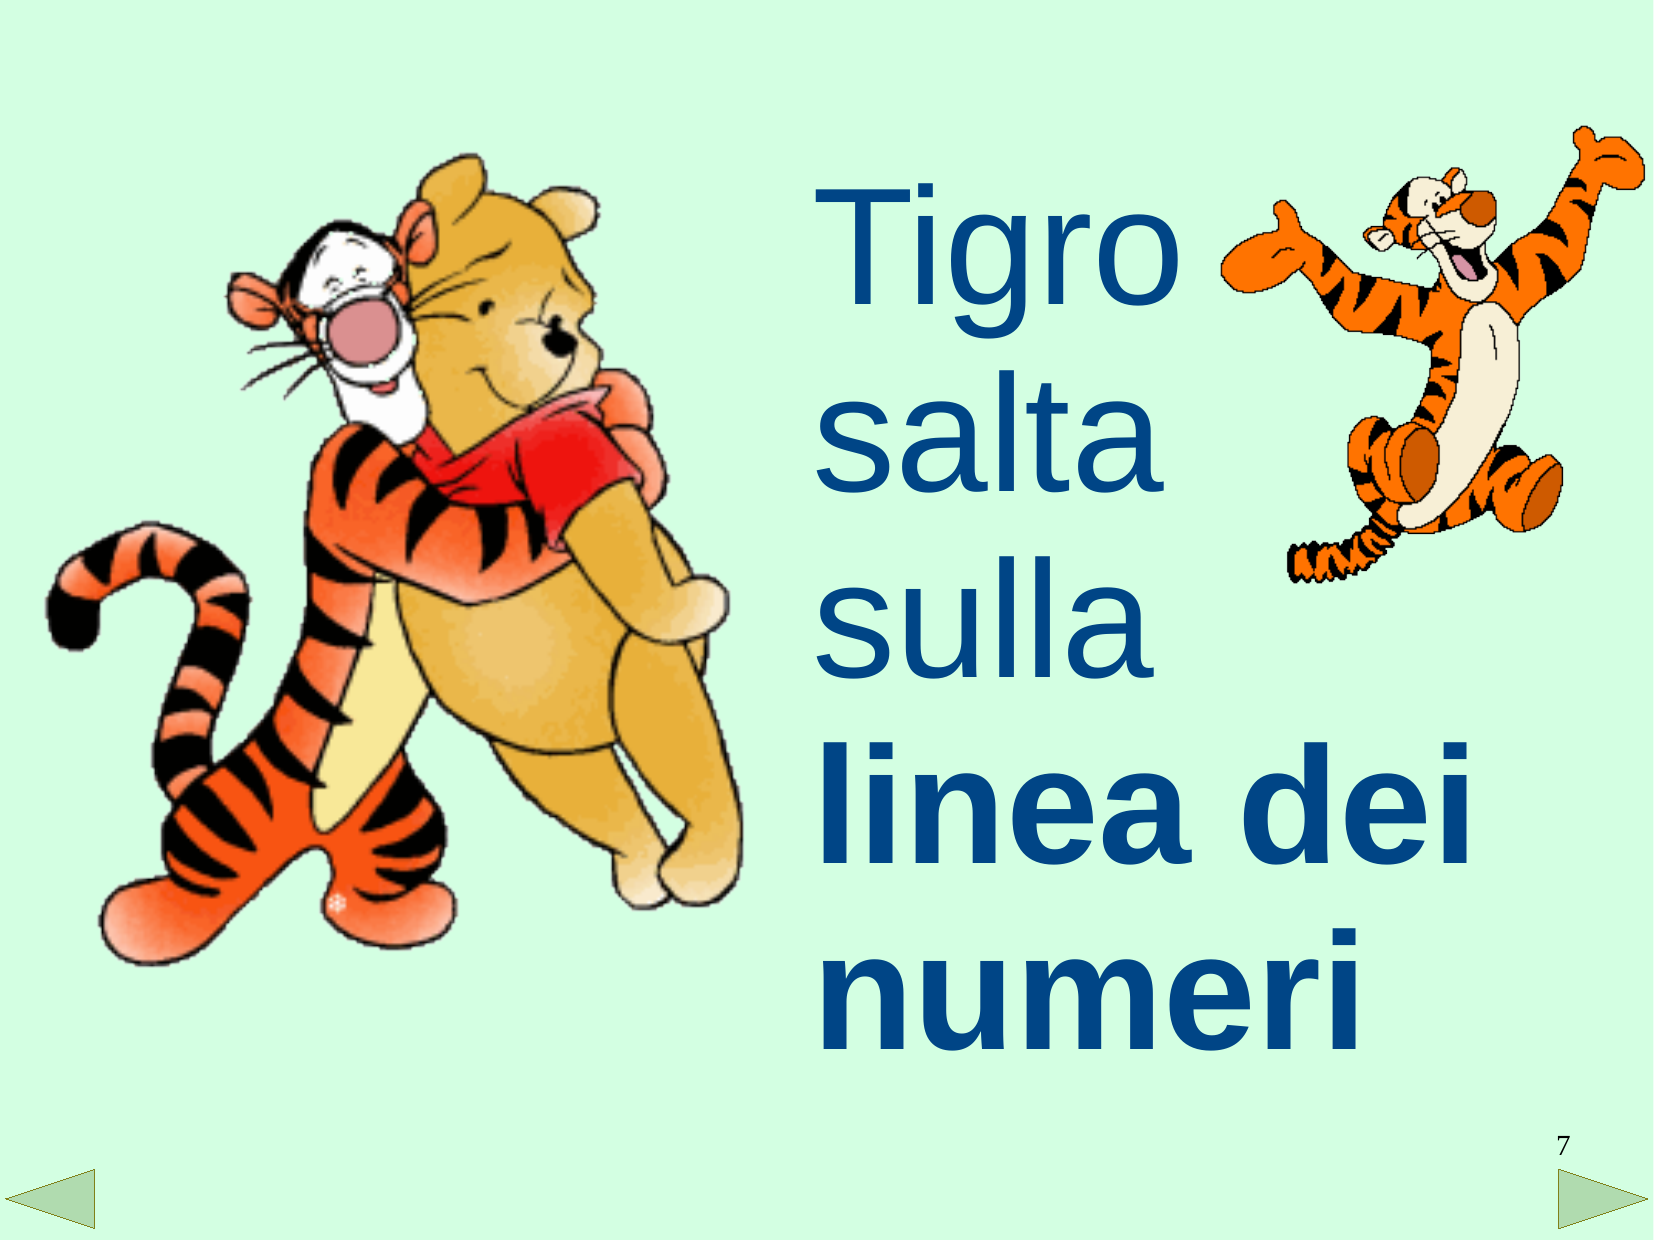

Tigro salta sulla linea dei numeri
7